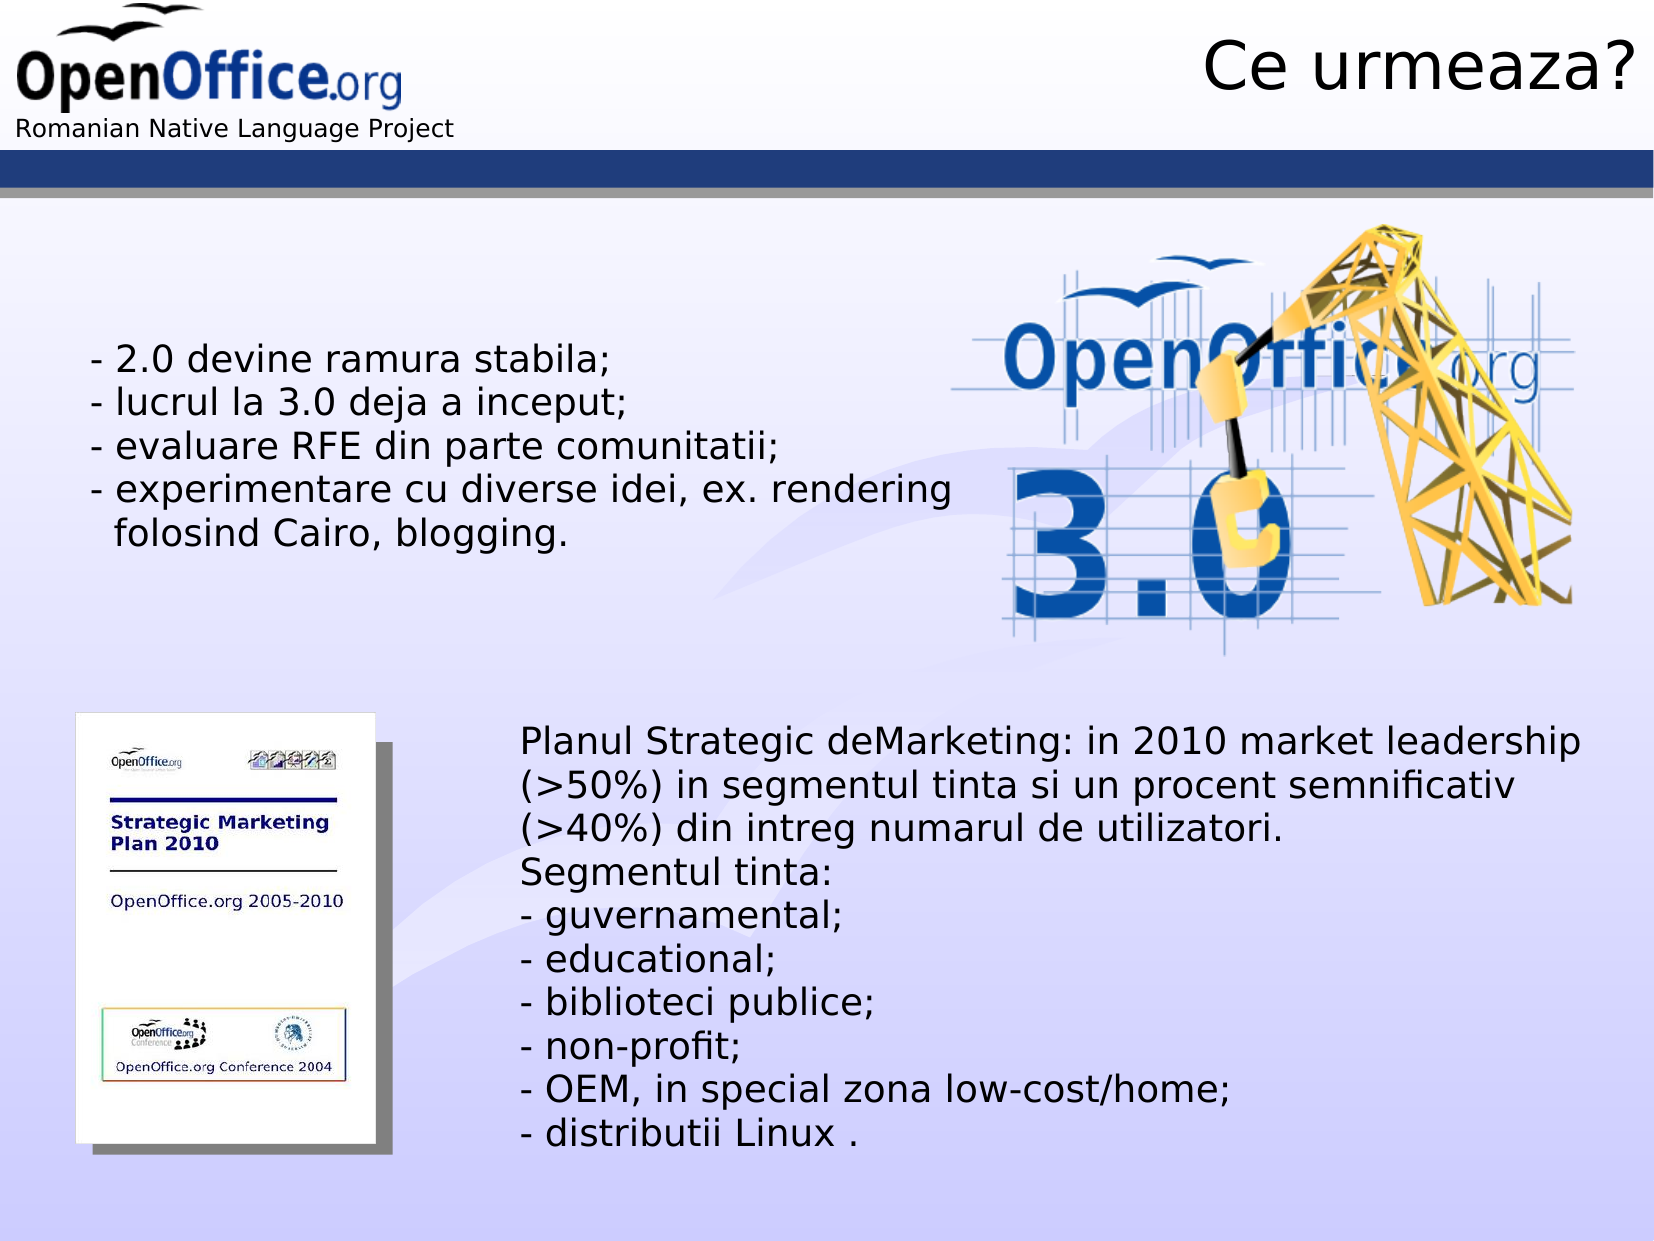

Ce urmeaza?
Romanian Native Language Project
- 2.0 devine ramura stabila;
- lucrul la 3.0 deja a inceput;
- evaluare RFE din parte comunitatii;
- experimentare cu diverse idei, ex. rendering
 folosind Cairo, blogging.
Planul Strategic deMarketing: in 2010 market leadership
(>50%) in segmentul tinta si un procent semnificativ
(>40%) din intreg numarul de utilizatori.
Segmentul tinta:
- guvernamental;
- educational;
- biblioteci publice;
- non-profit;
- OEM, in special zona low-cost/home;
- distributii Linux .